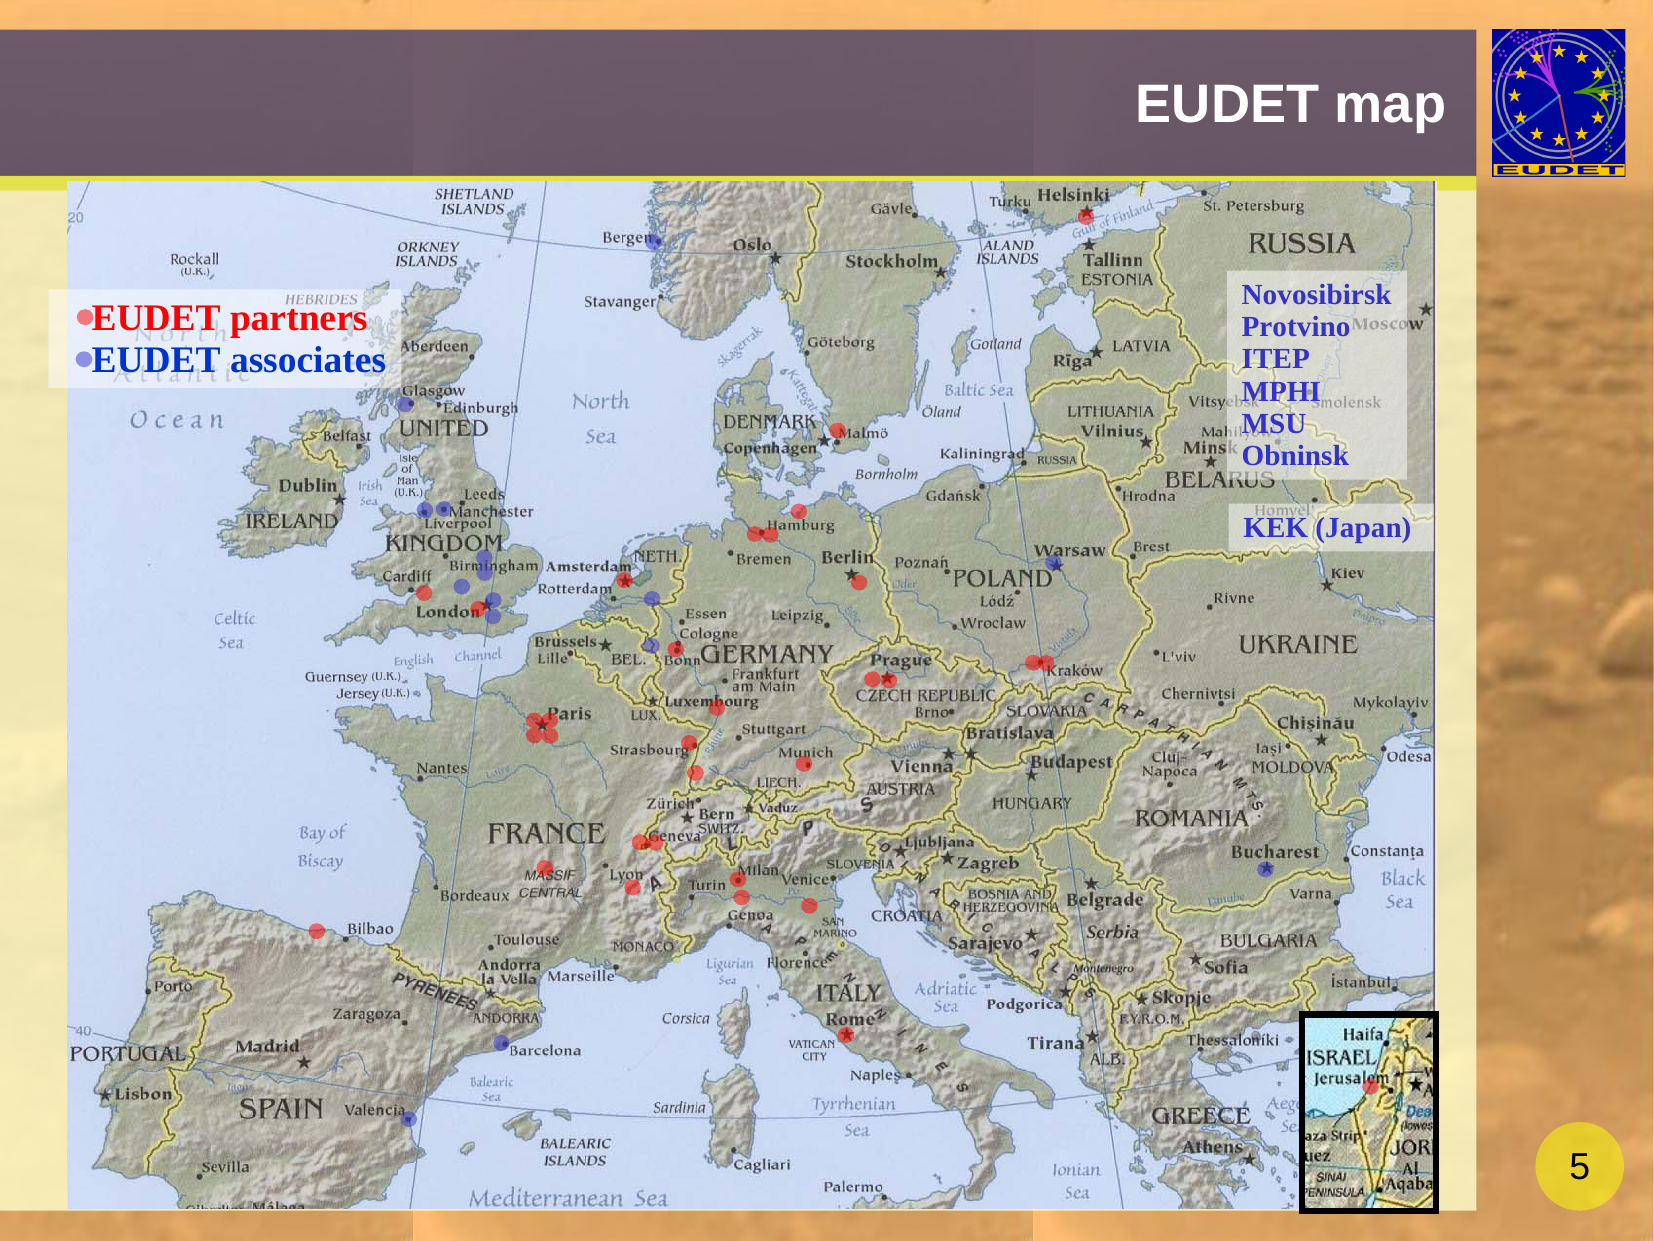

# EUDET map
Novosibirsk
Protvino
ITEP
MPHI
MSU
Obninsk
 EUDET partners
 EUDET associates
KEK (Japan)